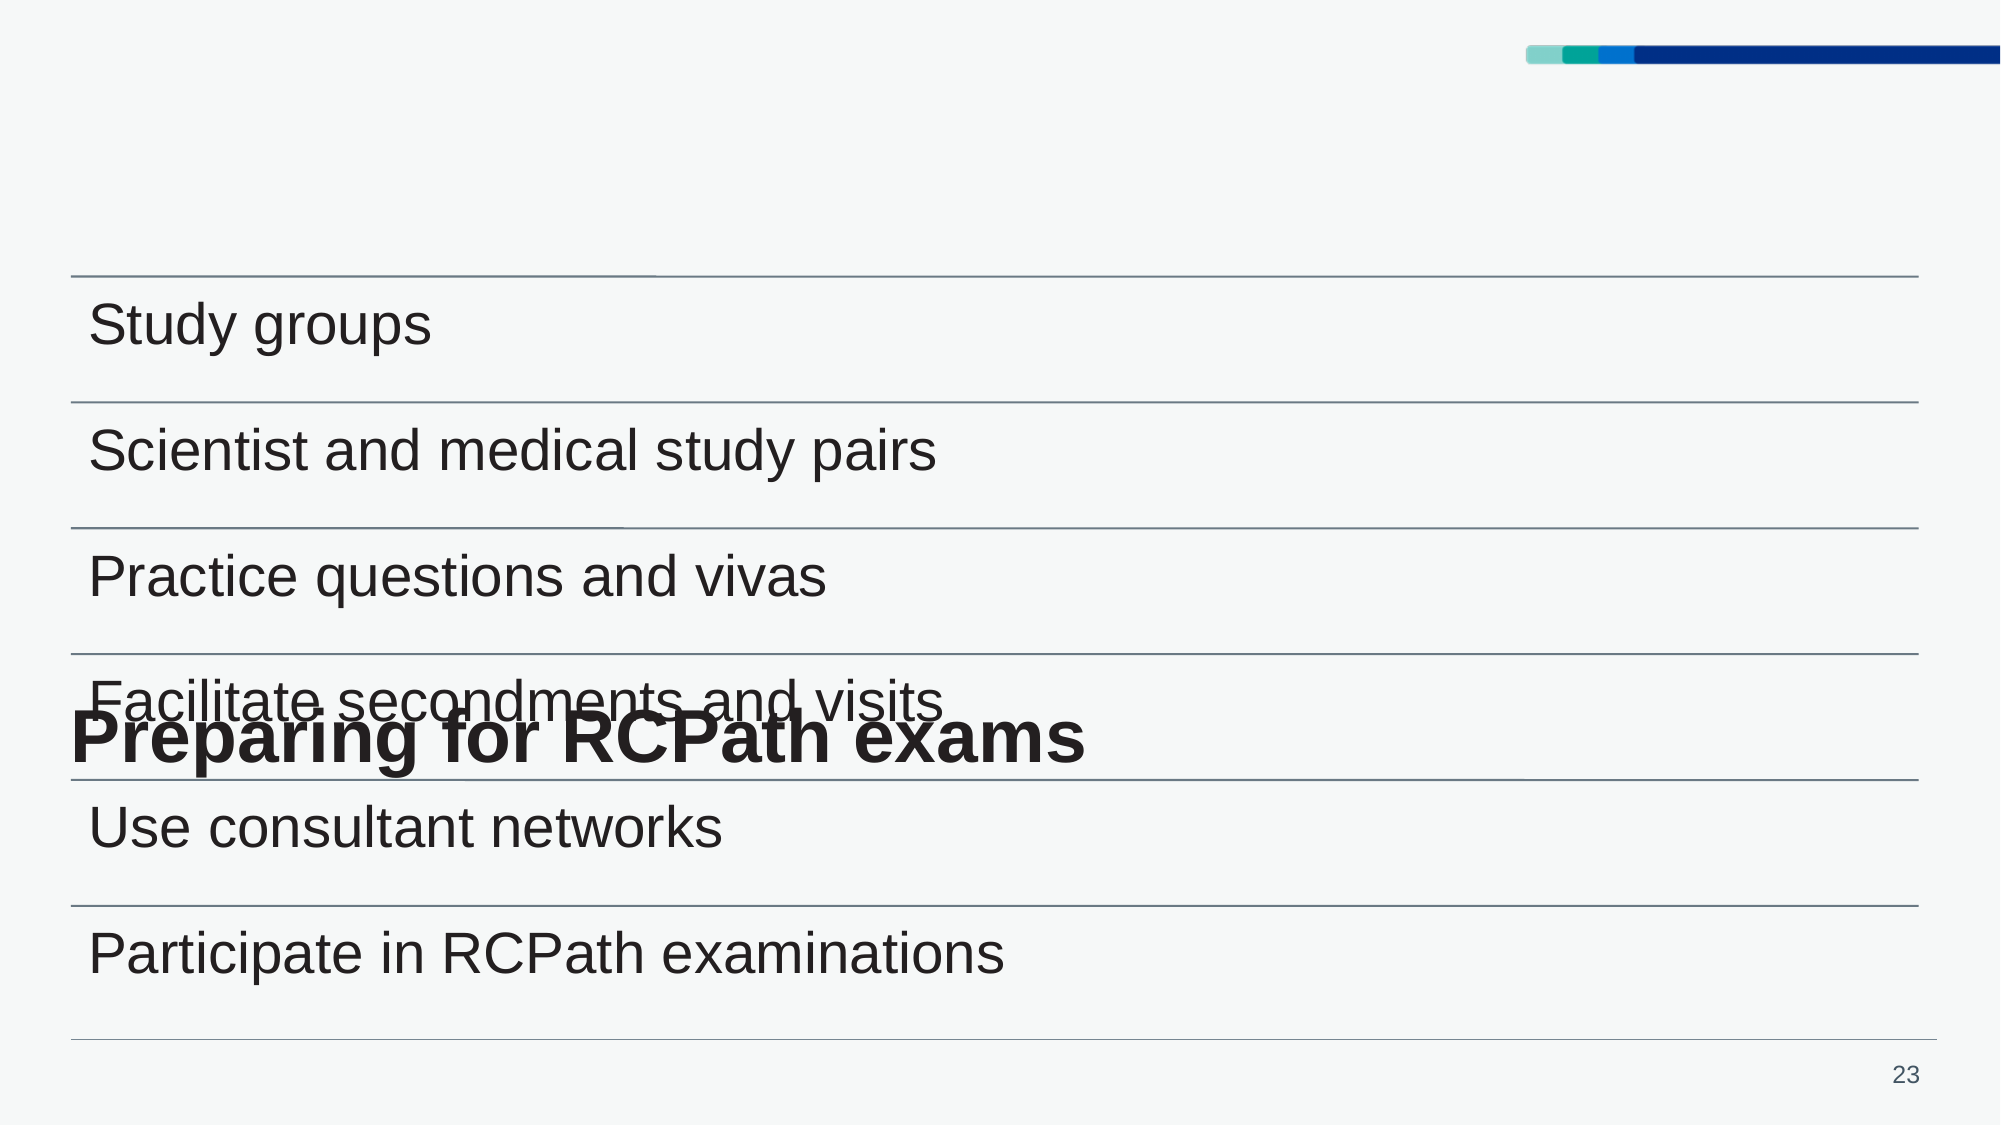

Study groups
Scientist and medical study pairs
Practice questions and vivas
Facilitate secondments and visits
Use consultant networks
Participate in RCPath examinations
# Preparing for RCPath exams